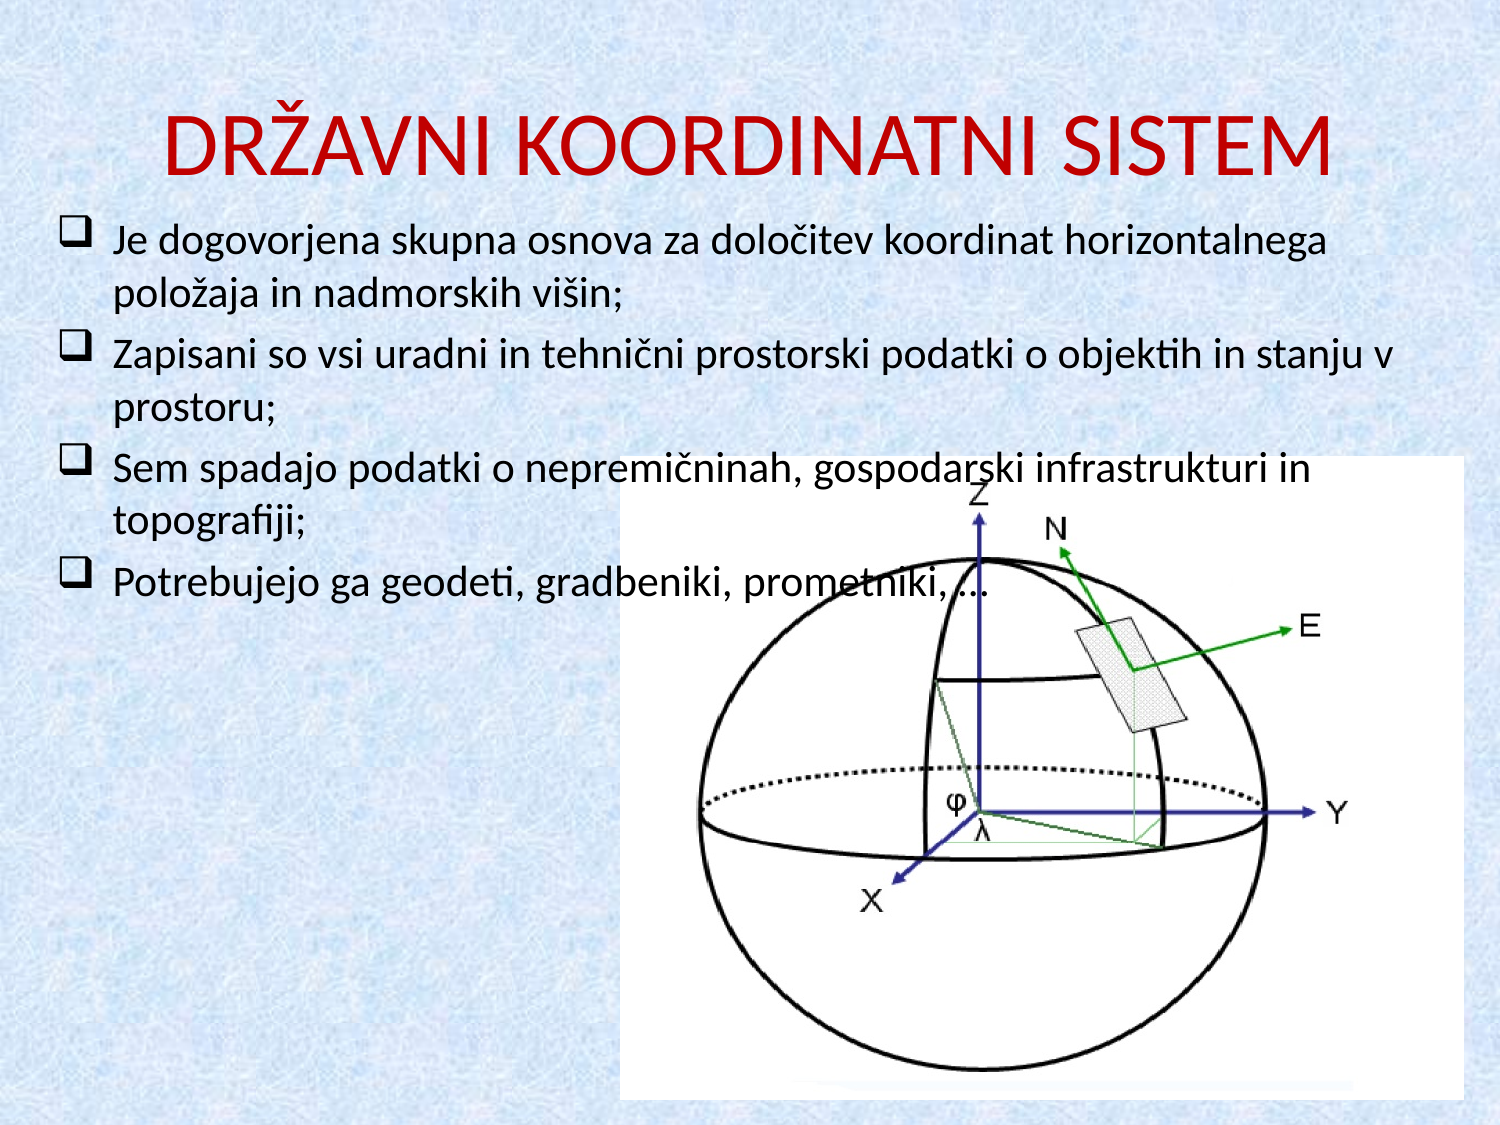

# DRŽAVNI KOORDINATNI SISTEM
Je dogovorjena skupna osnova za določitev koordinat horizontalnega položaja in nadmorskih višin;
Zapisani so vsi uradni in tehnični prostorski podatki o objektih in stanju v prostoru;
Sem spadajo podatki o nepremičninah, gospodarski infrastrukturi in topografiji;
Potrebujejo ga geodeti, gradbeniki, prometniki, …